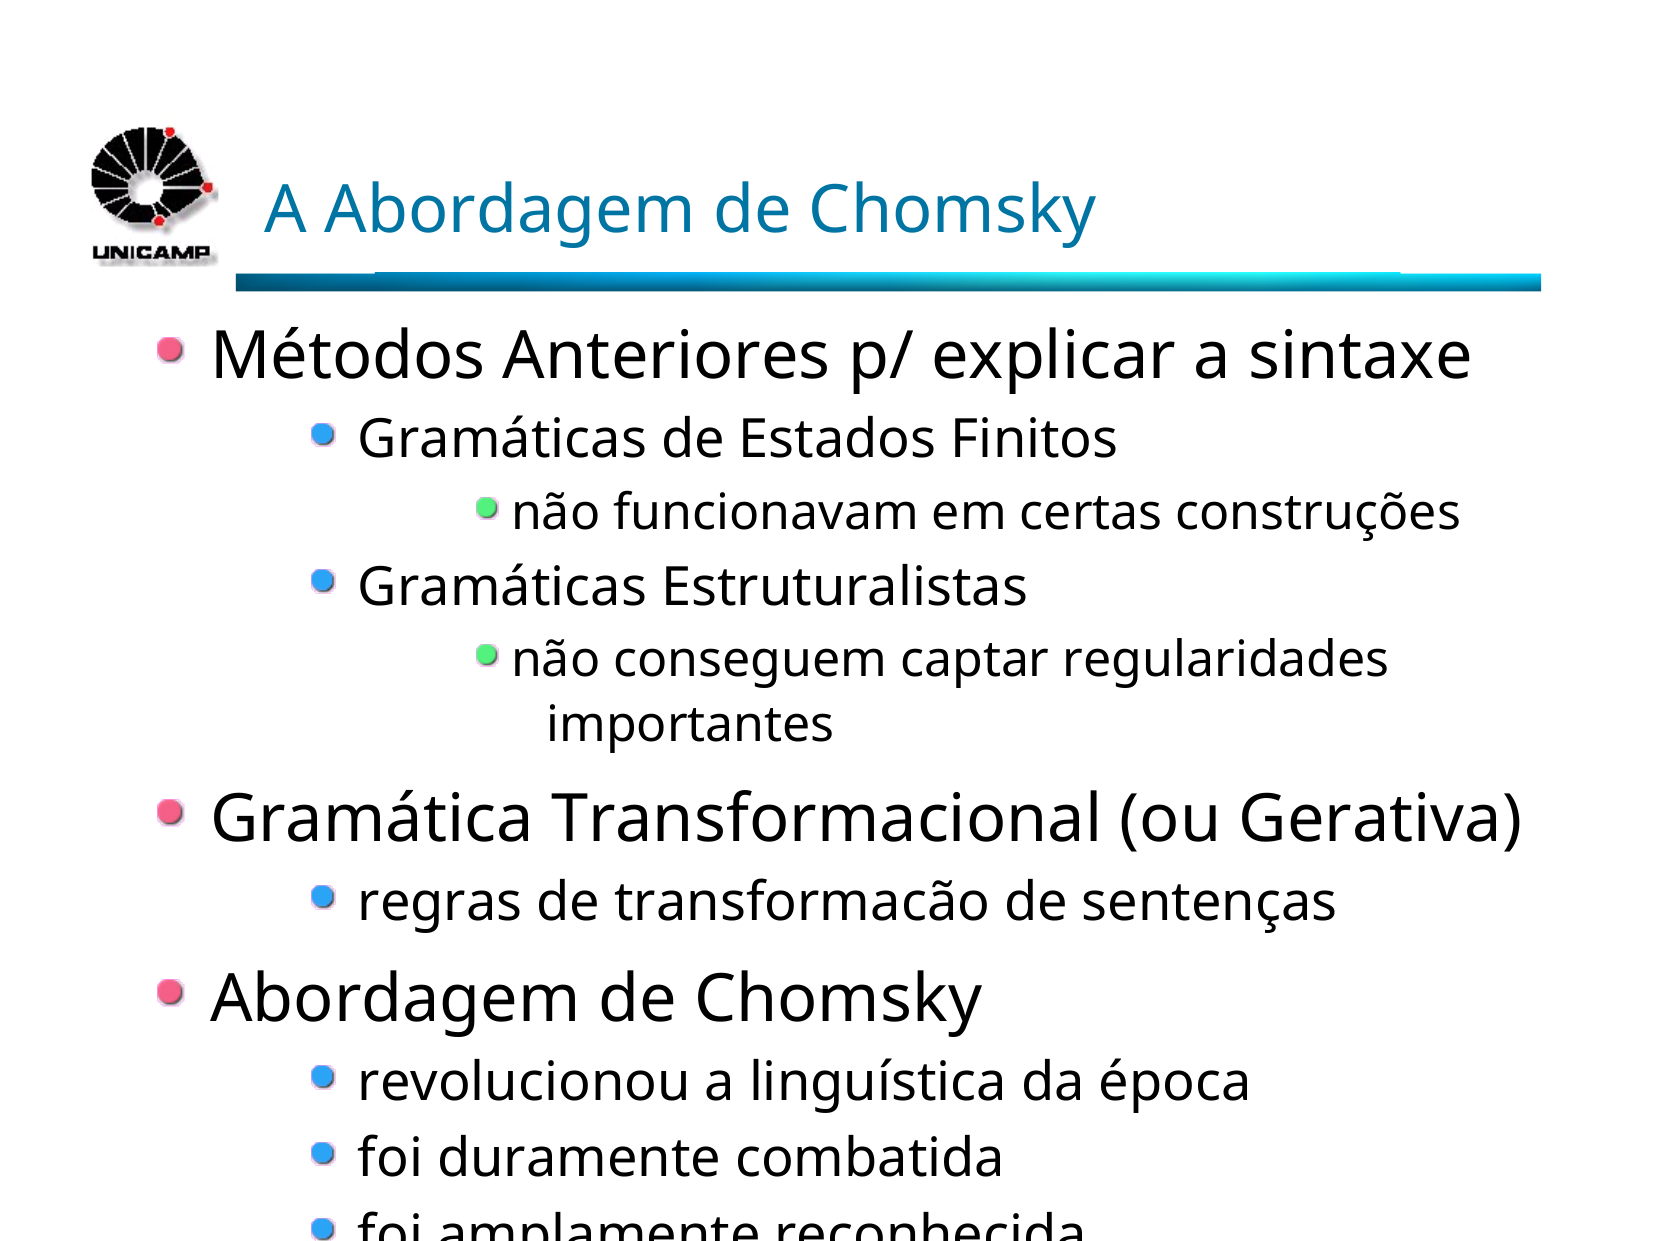

# A Abordagem de Chomsky
Métodos Anteriores p/ explicar a sintaxe
Gramáticas de Estados Finitos
não funcionavam em certas construções
Gramáticas Estruturalistas
não conseguem captar regularidades importantes
Gramática Transformacional (ou Gerativa)
regras de transformacão de sentenças
Abordagem de Chomsky
revolucionou a linguística da época
foi duramente combatida
foi amplamente reconhecida